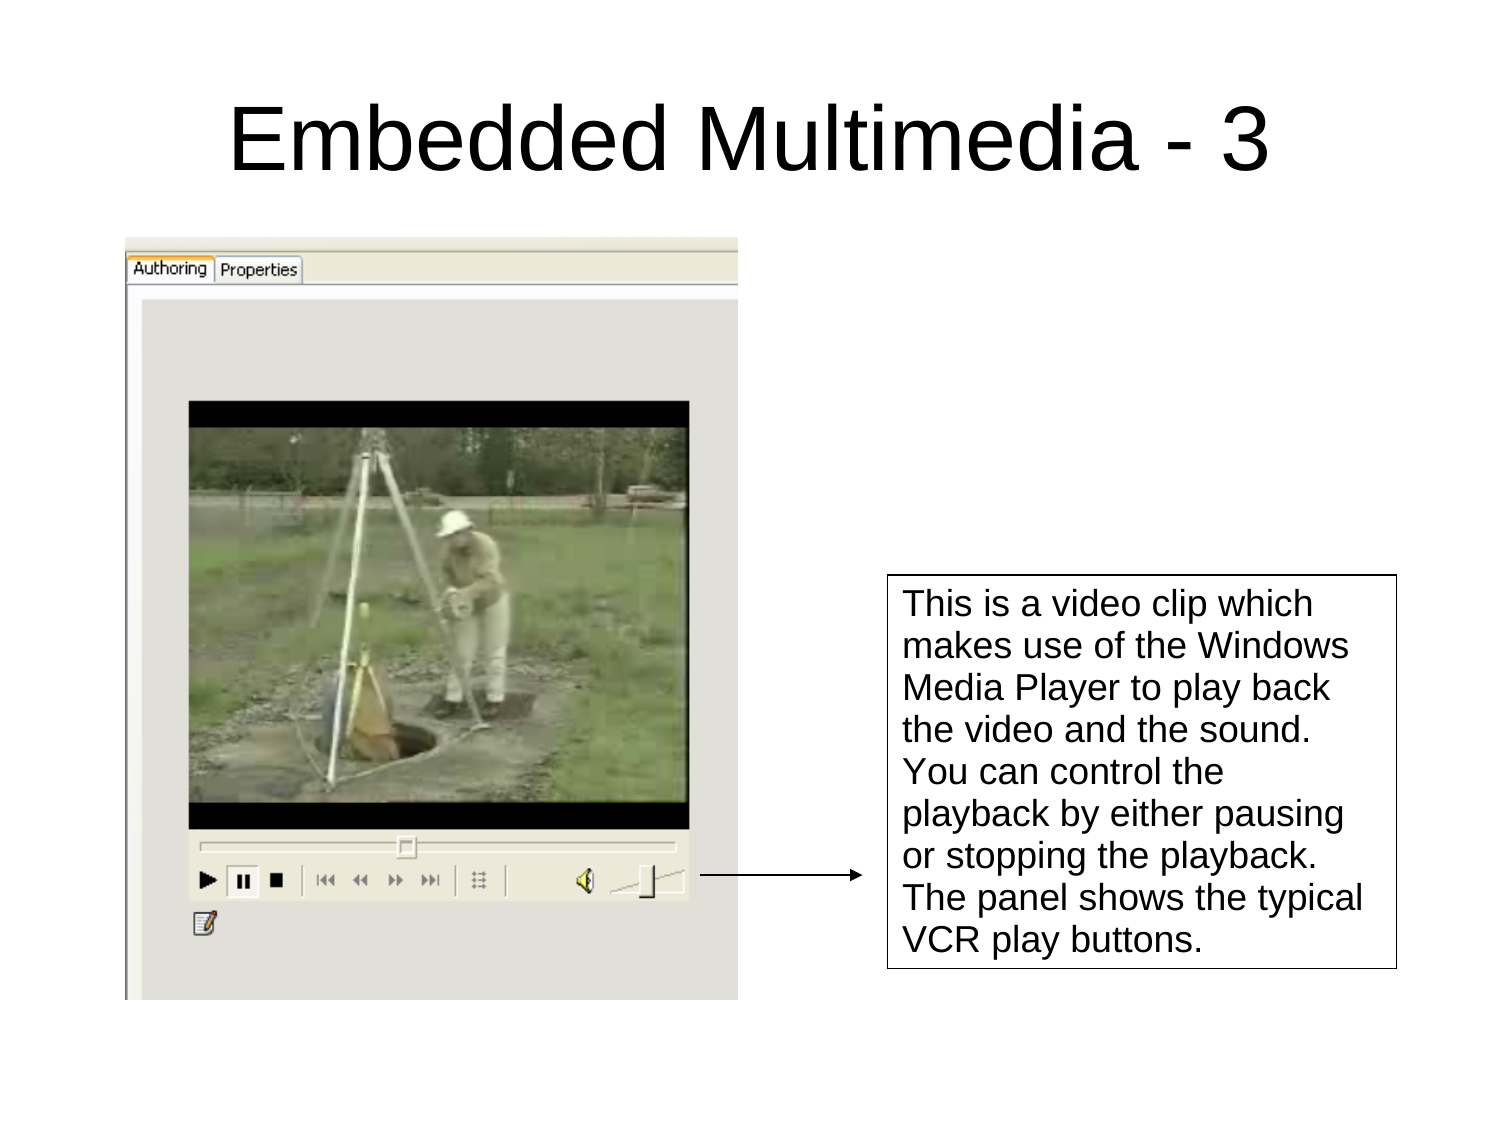

# Embedded Multimedia - 3
This is a video clip which makes use of the Windows Media Player to play back the video and the sound. You can control the playback by either pausing or stopping the playback. The panel shows the typical VCR play buttons.